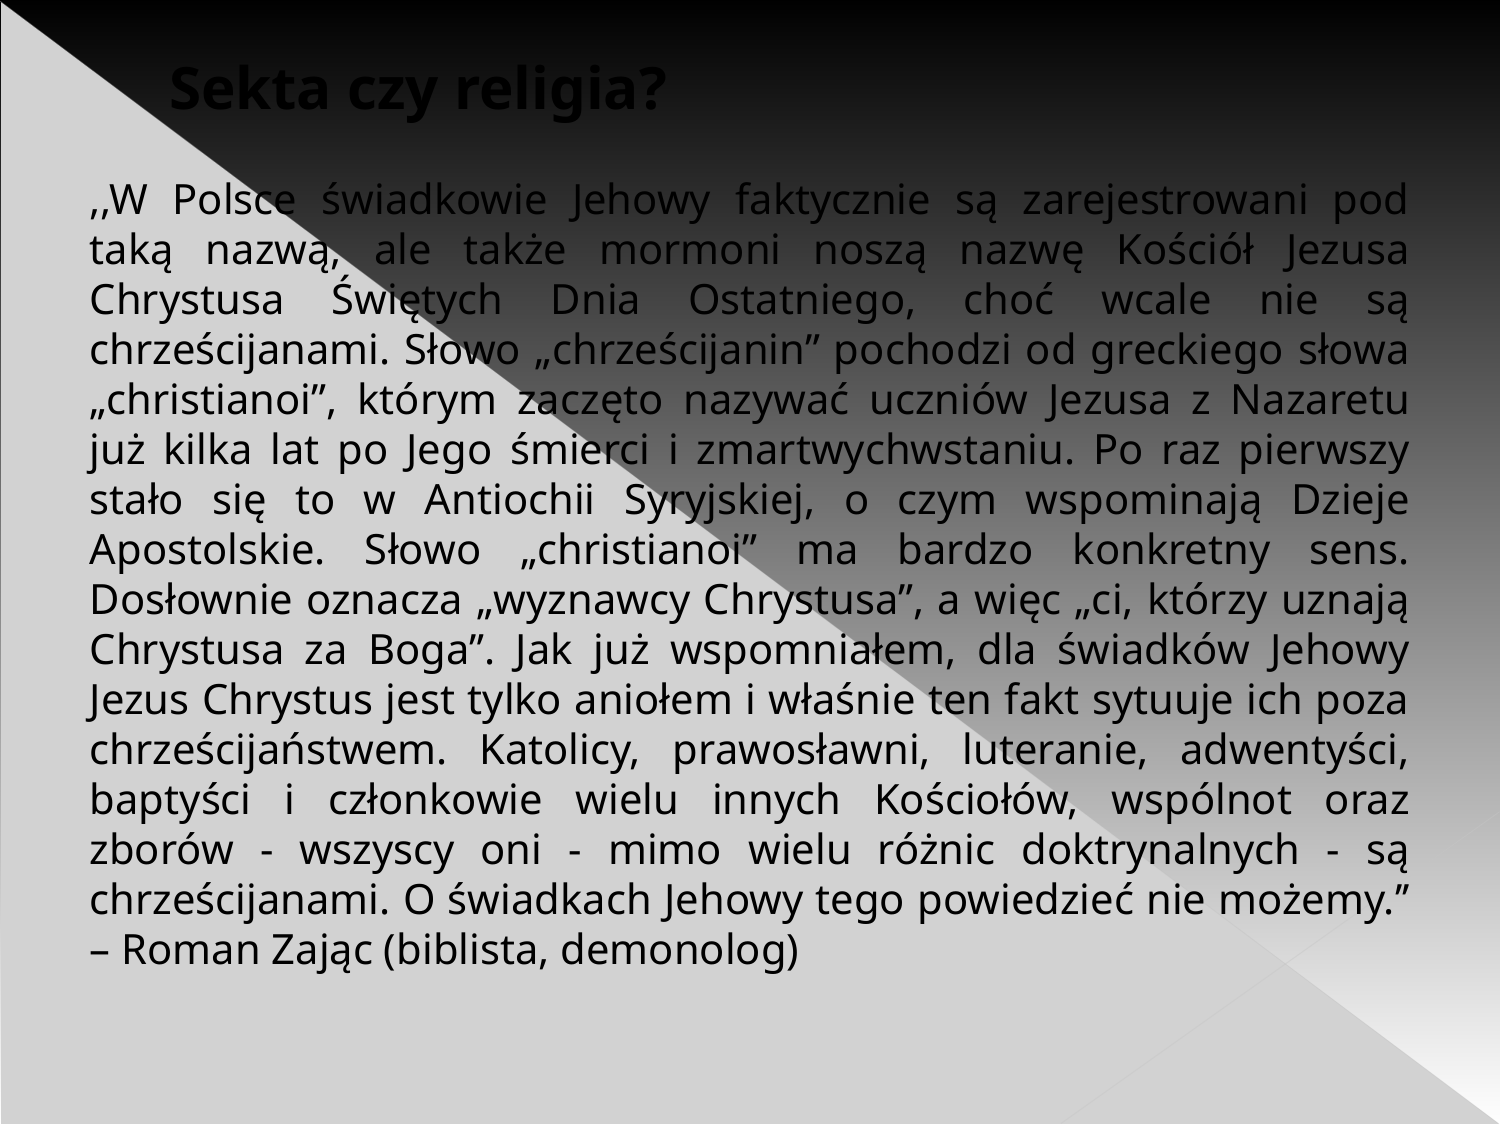

# Sekta czy religia?
,,W Polsce świadkowie Jehowy faktycznie są zarejestrowani pod taką nazwą, ale także mormoni noszą nazwę Kościół Jezusa Chrystusa Świętych Dnia Ostatniego, choć wcale nie są chrześcijanami. Słowo „chrześcijanin” pochodzi od greckiego słowa „christianoi”, którym zaczęto nazywać uczniów Jezusa z Nazaretu już kilka lat po Jego śmierci i zmartwychwstaniu. Po raz pierwszy stało się to w Antiochii Syryjskiej, o czym wspominają Dzieje Apostolskie. Słowo „christianoi” ma bardzo konkretny sens. Dosłownie oznacza „wyznawcy Chrystusa”, a więc „ci, którzy uznają Chrystusa za Boga”. Jak już wspomniałem, dla świadków Jehowy Jezus Chrystus jest tylko aniołem i właśnie ten fakt sytuuje ich poza chrześcijaństwem. Katolicy, prawosławni, luteranie, adwentyści, baptyści i członkowie wielu innych Kościołów, wspólnot oraz zborów - wszyscy oni - mimo wielu różnic doktrynalnych - są chrześcijanami. O świadkach Jehowy tego powiedzieć nie możemy.’’ – Roman Zając (biblista, demonolog)